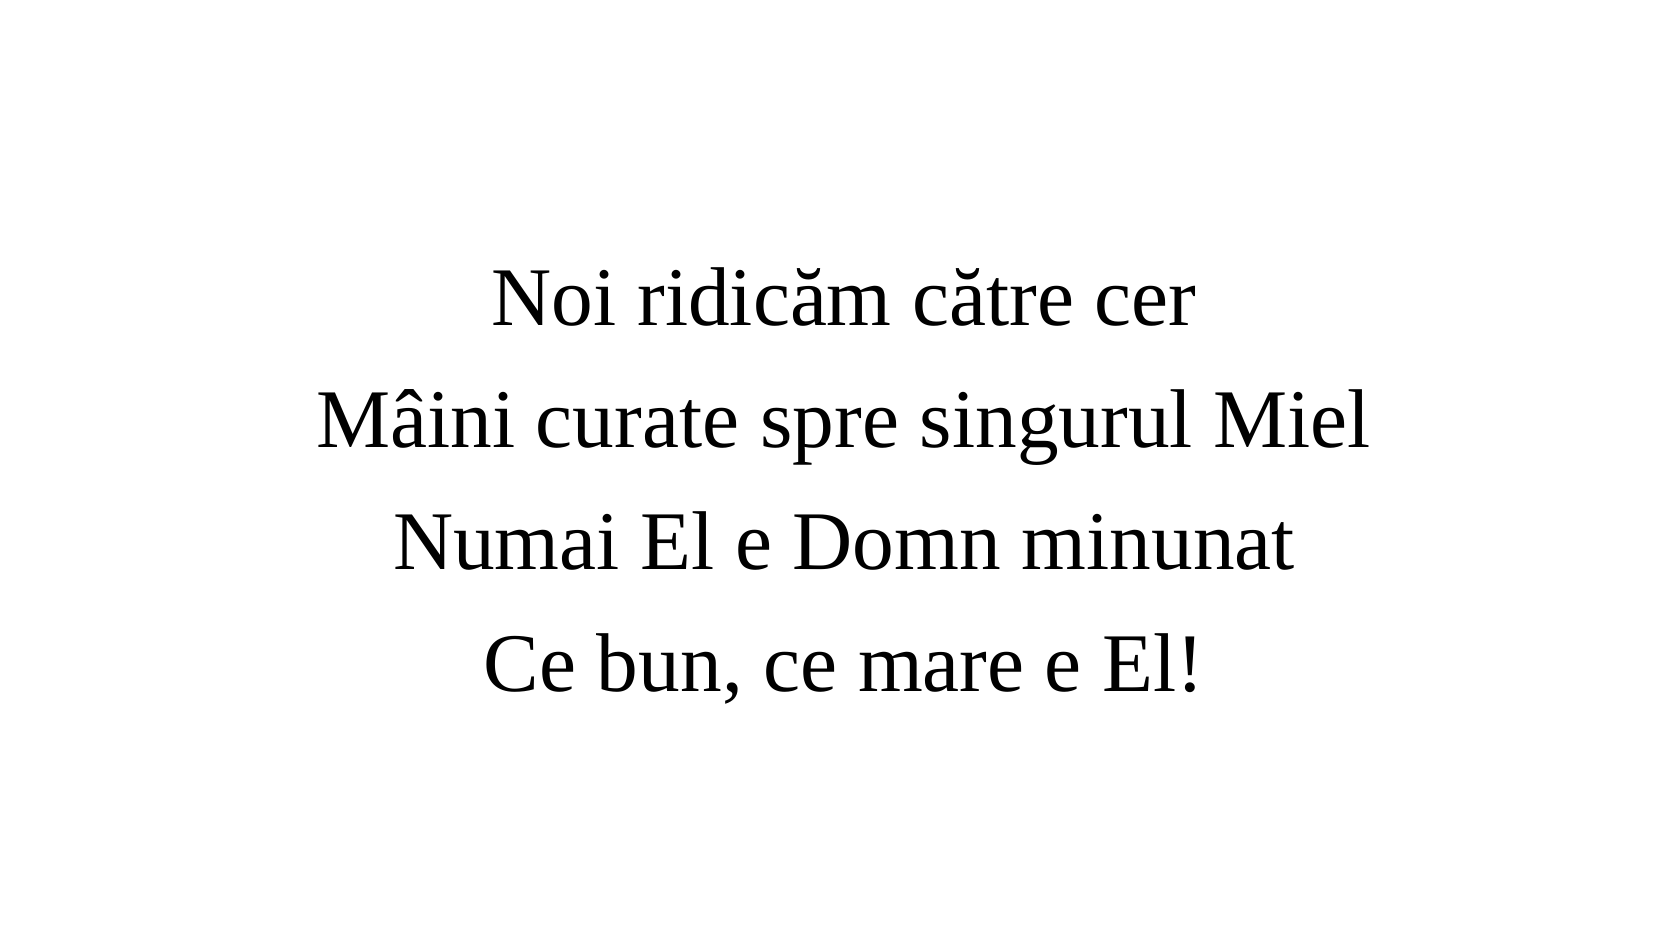

# Noi ridicăm către cer
Mâini curate spre singurul Miel
Numai El e Domn minunat
Ce bun, ce mare e El!